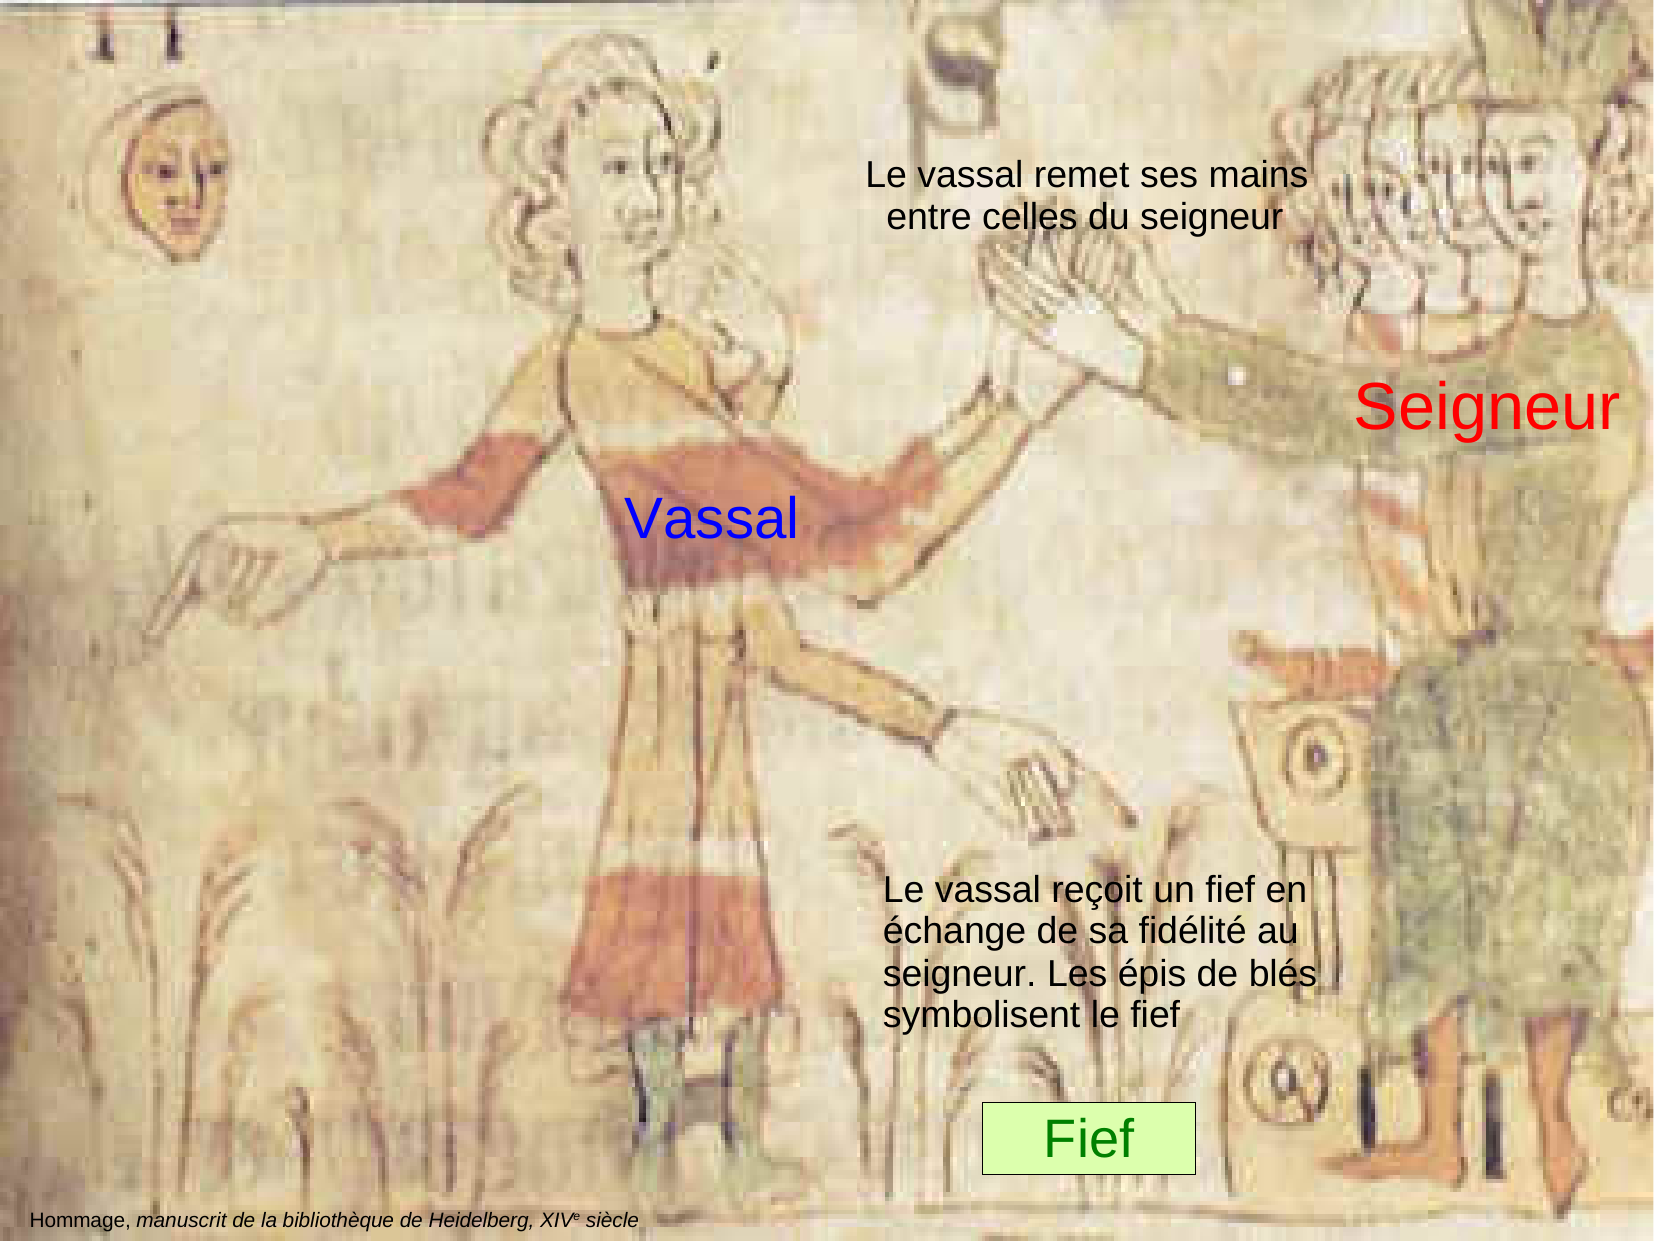

Le vassal remet ses mains
 entre celles du seigneur
Seigneur
Vassal
Le vassal reçoit un fief en échange de sa fidélité au seigneur. Les épis de blés symbolisent le fief
Fief
Hommage, manuscrit de la bibliothèque de Heidelberg, XIVe siècle